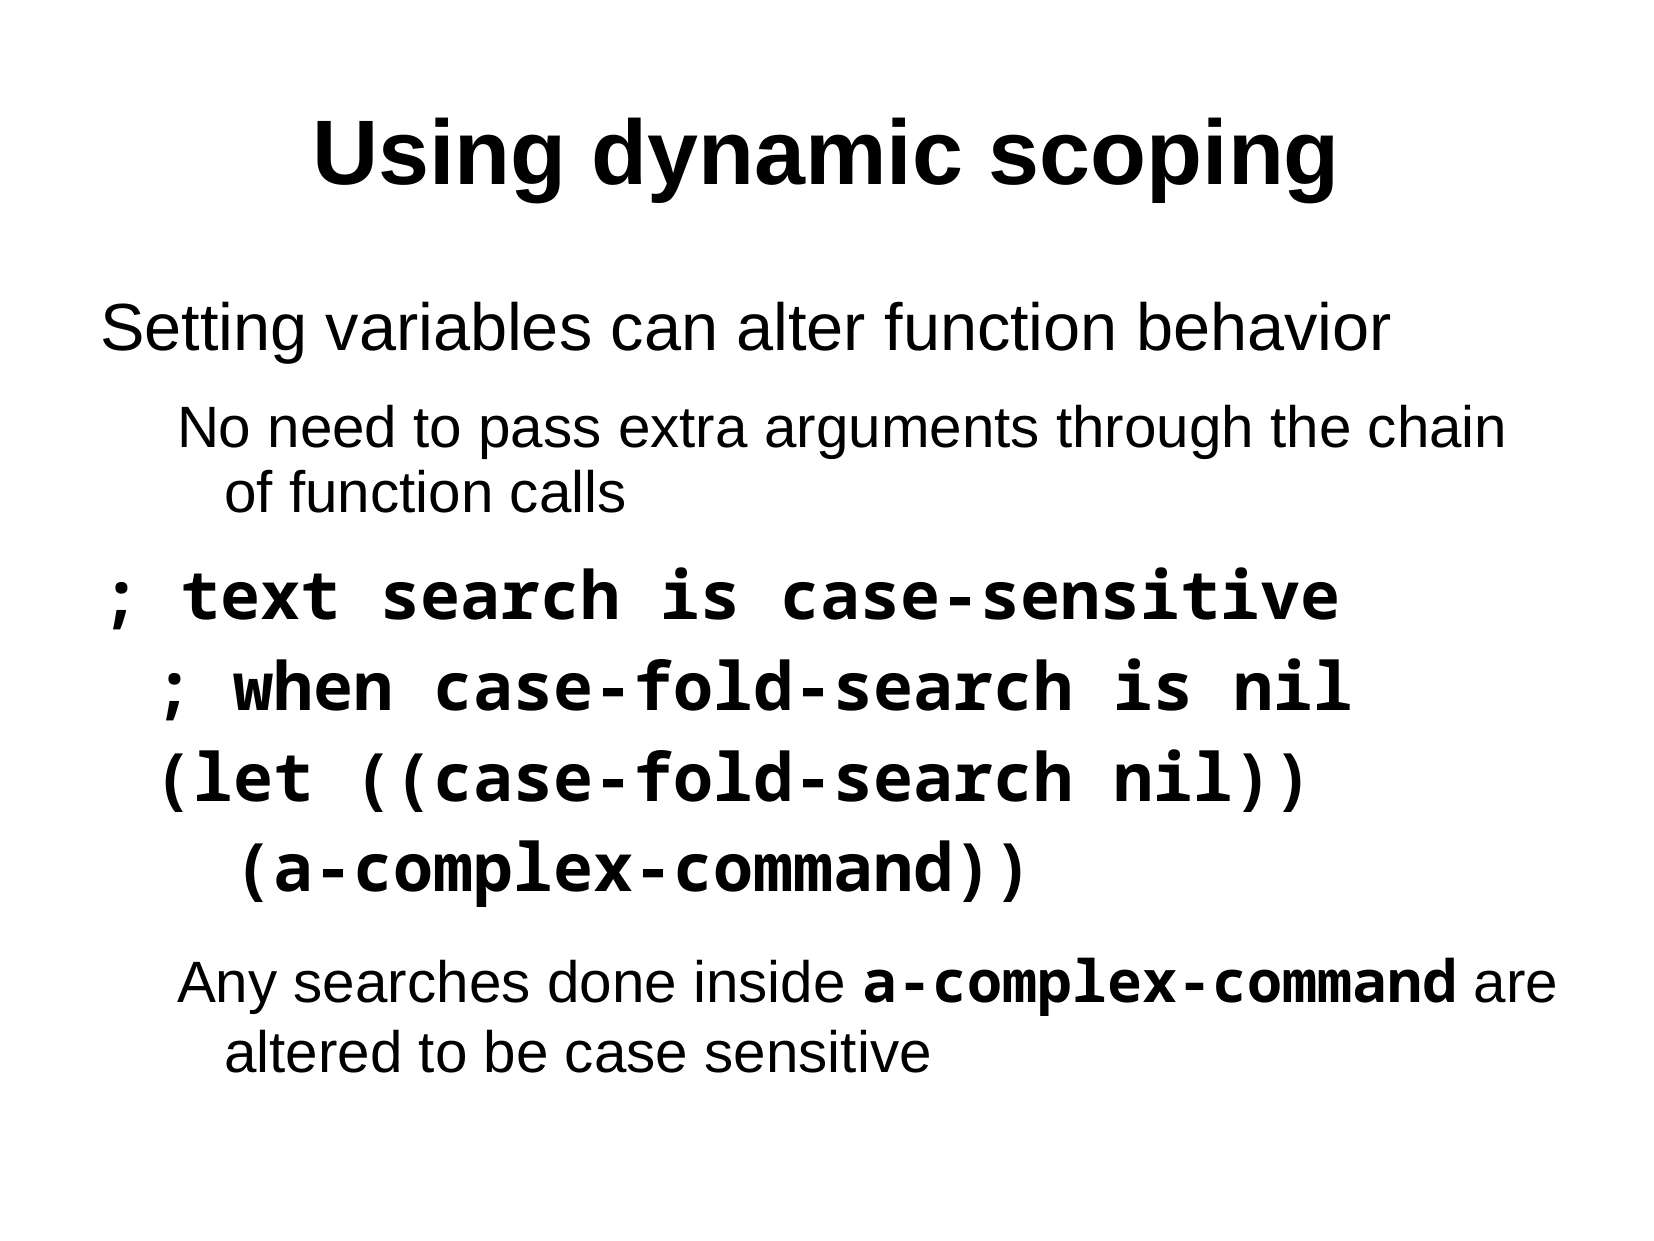

# Using dynamic scoping
Setting variables can alter function behavior
No need to pass extra arguments through the chain of function calls
; text search is case-sensitive
; when case-fold-search is nil
(let ((case-fold-search nil))
 (a-complex-command))
Any searches done inside a-complex-command are altered to be case sensitive